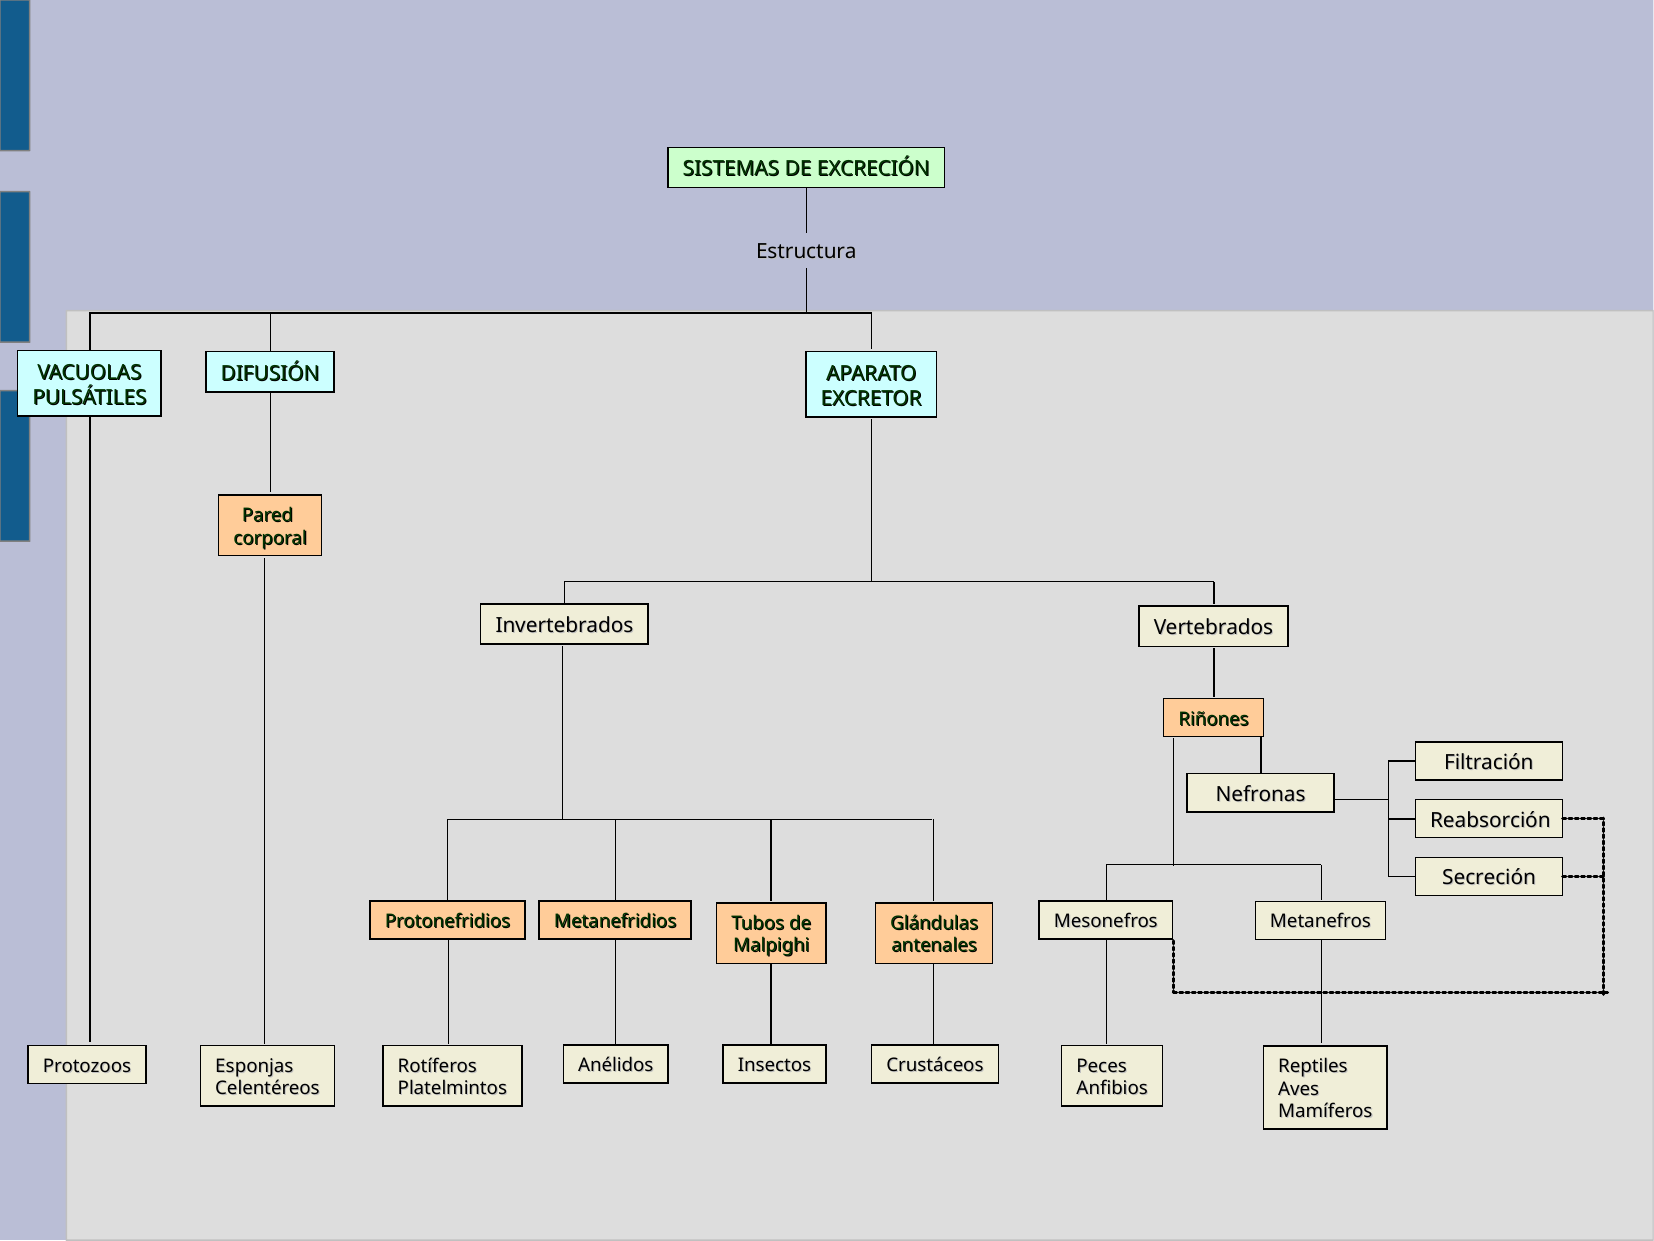

SISTEMAS DE EXCRECIÓN
Estructura
VACUOLAS
PULSÁTILES
DIFUSIÓN
APARATO
EXCRETOR
Pared
corporal
Invertebrados
Vertebrados
Riñones
Filtración
Nefronas
Reabsorción
Secreción
Protonefridios
Metanefridios
Mesonefros
Metanefros
Tubos de
Malpighi
Glándulas
antenales
Anélidos
Insectos
Crustáceos
Esponjas
Celentéreos
Rotíferos
Platelmintos
Peces
Anfibios
Protozoos
Reptiles
Aves
Mamíferos